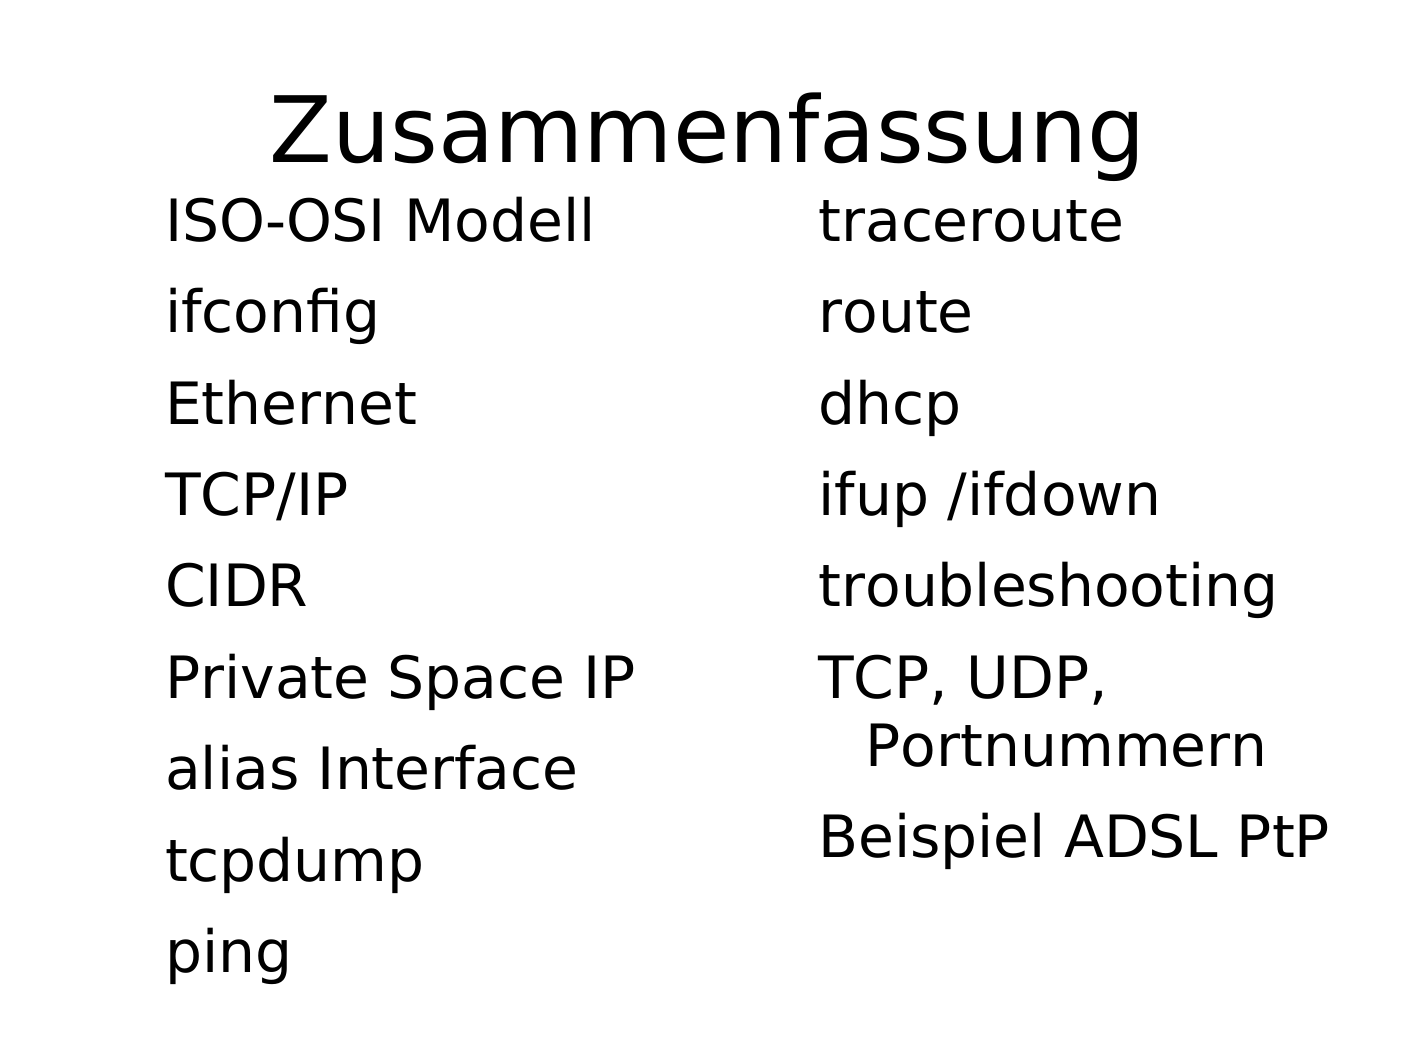

# Zusammenfassung
ISO-OSI Modell
ifconfig
Ethernet
TCP/IP
CIDR
Private Space IP
alias Interface
tcpdump
ping
traceroute
route
dhcp
ifup /ifdown
troubleshooting
TCP, UDP, Portnummern
Beispiel ADSL PtP